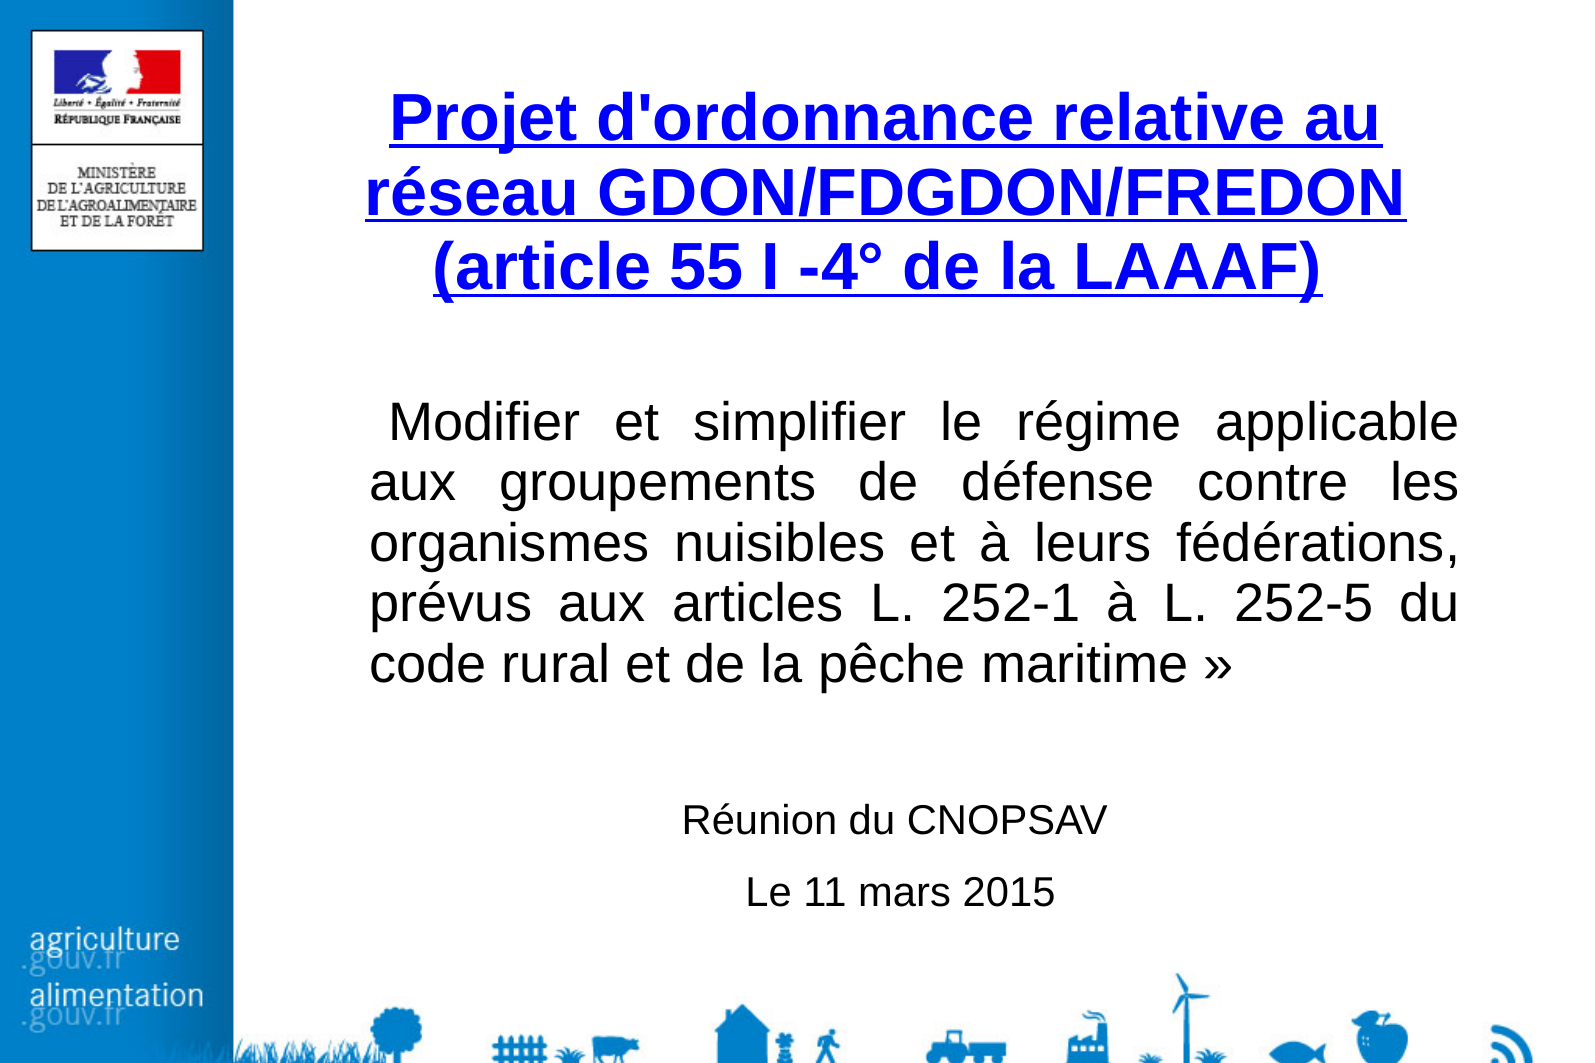

# Projet d'ordonnance relative au réseau GDON/FDGDON/FREDON (article 55 I -4° de la LAAAF)
Modifier et simplifier le régime applicable aux groupements de défense contre les organismes nuisibles et à leurs fédérations, prévus aux articles L. 252-1 à L. 252-5 du code rural et de la pêche maritime »
Réunion du CNOPSAV
Le 11 mars 2015